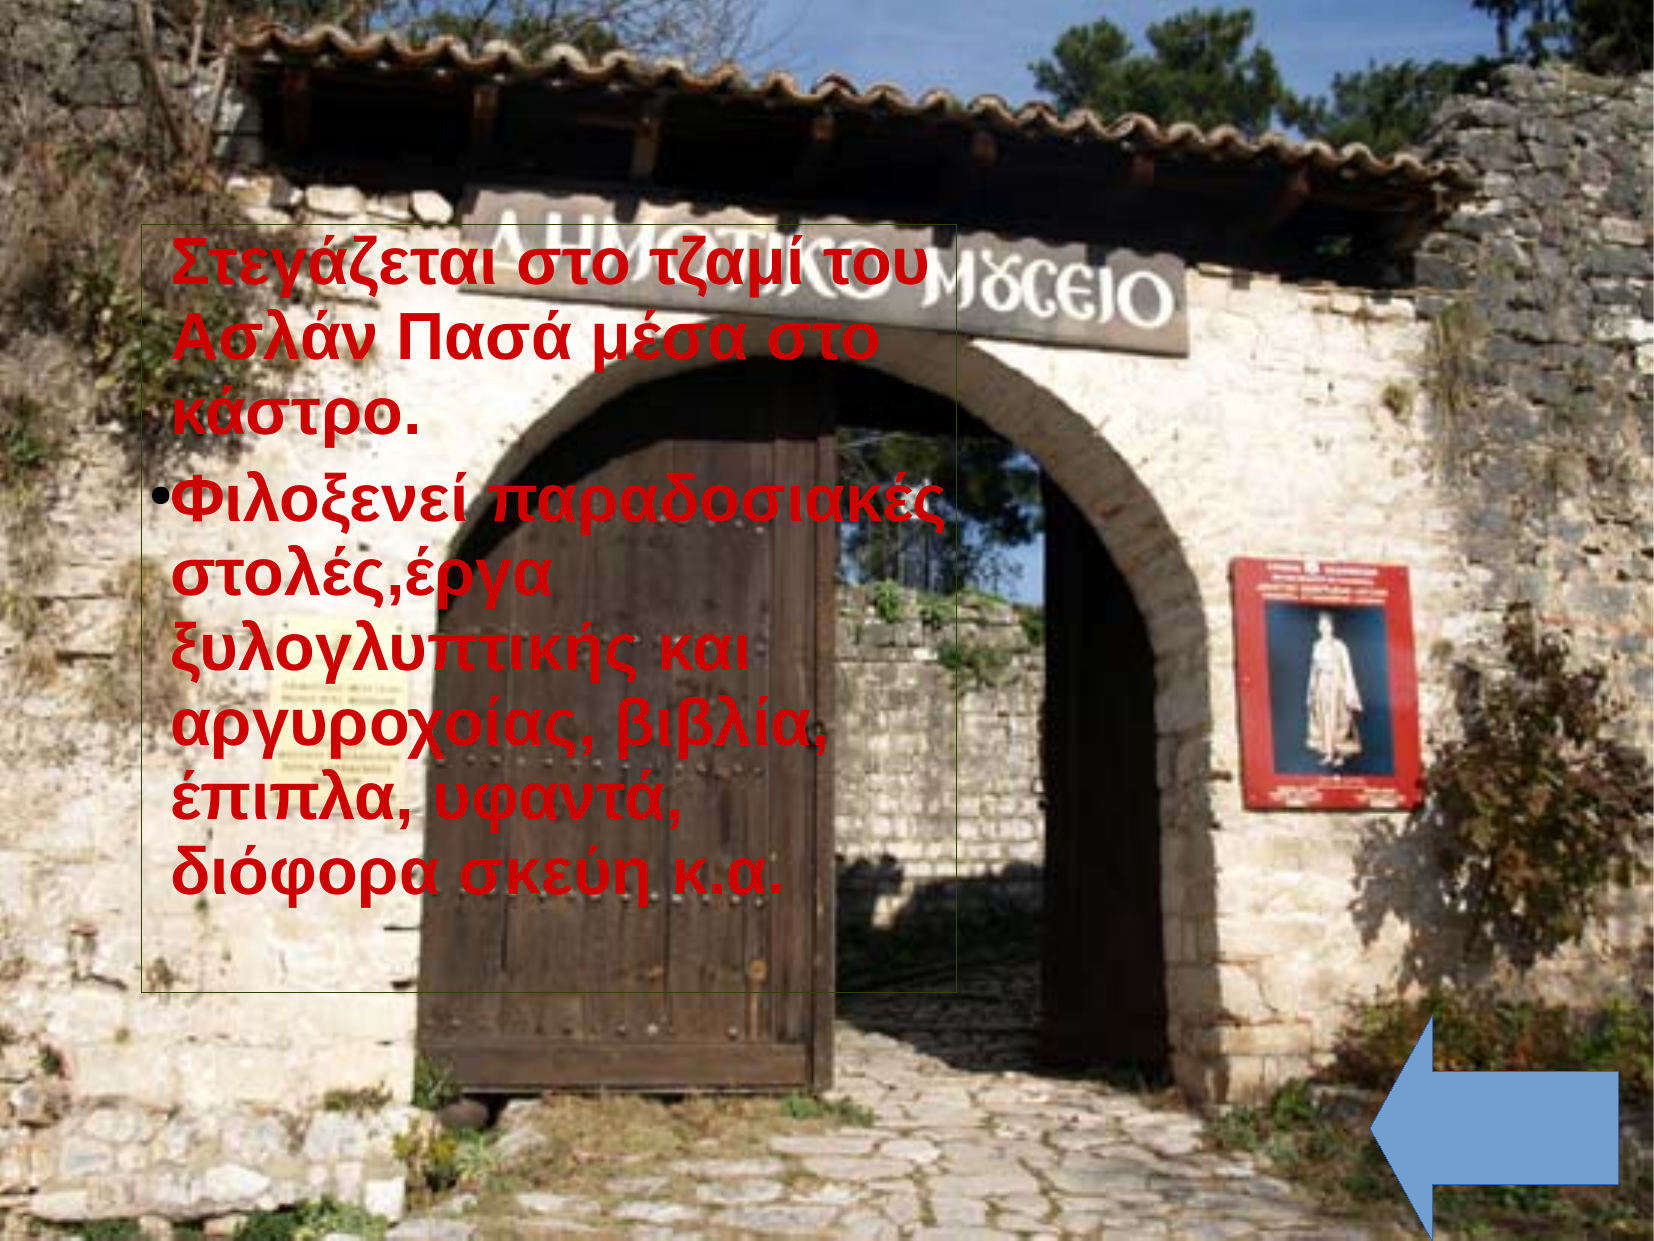

# Στεγάζεται στο τζαμί του Ασλάν Πασά μέσα στο κάστρο.
Φιλοξενεί παραδοσιακές στολές,έργα ξυλογλυπτικής και αργυροχοίας, βιβλία, έπιπλα, υφαντά, διόφορα σκεύη κ.α.